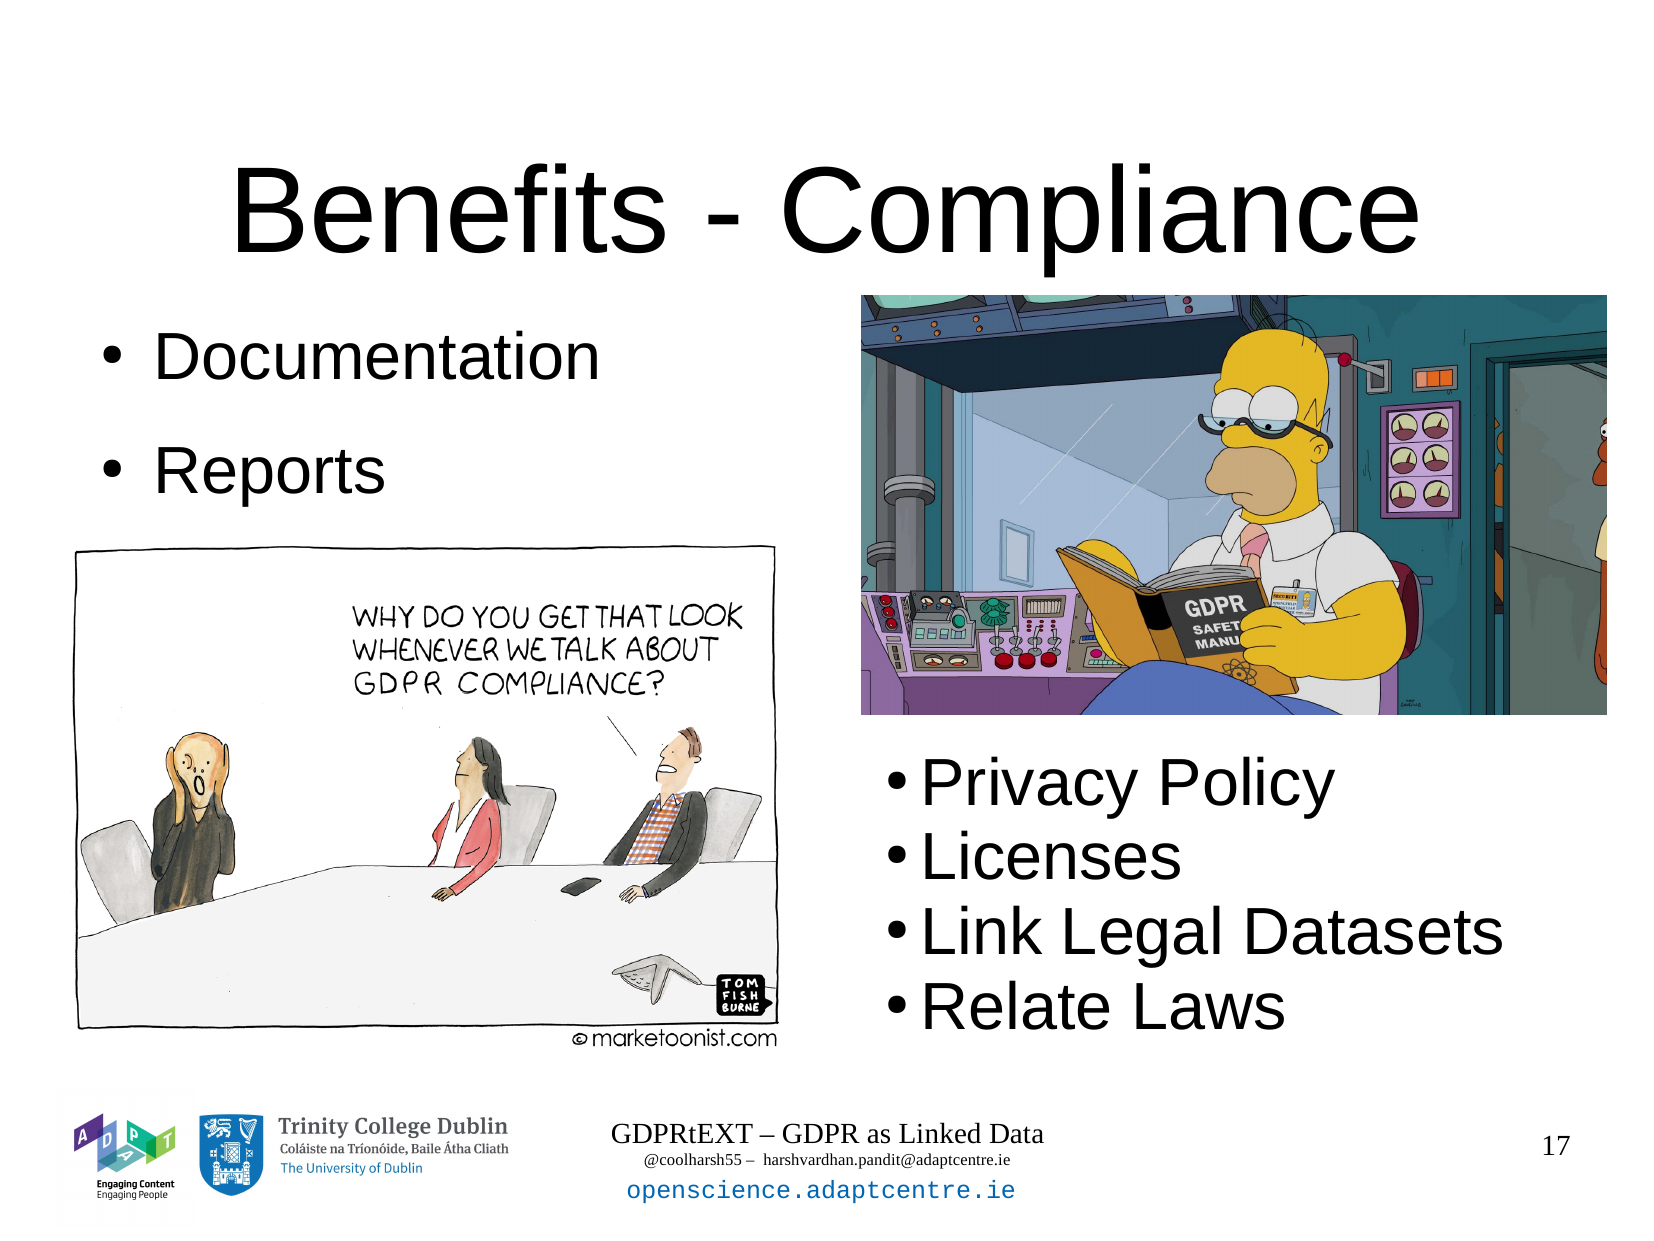

# Benefits - Compliance
Documentation
Reports
Privacy Policy
Licenses
Link Legal Datasets
Relate Laws
17